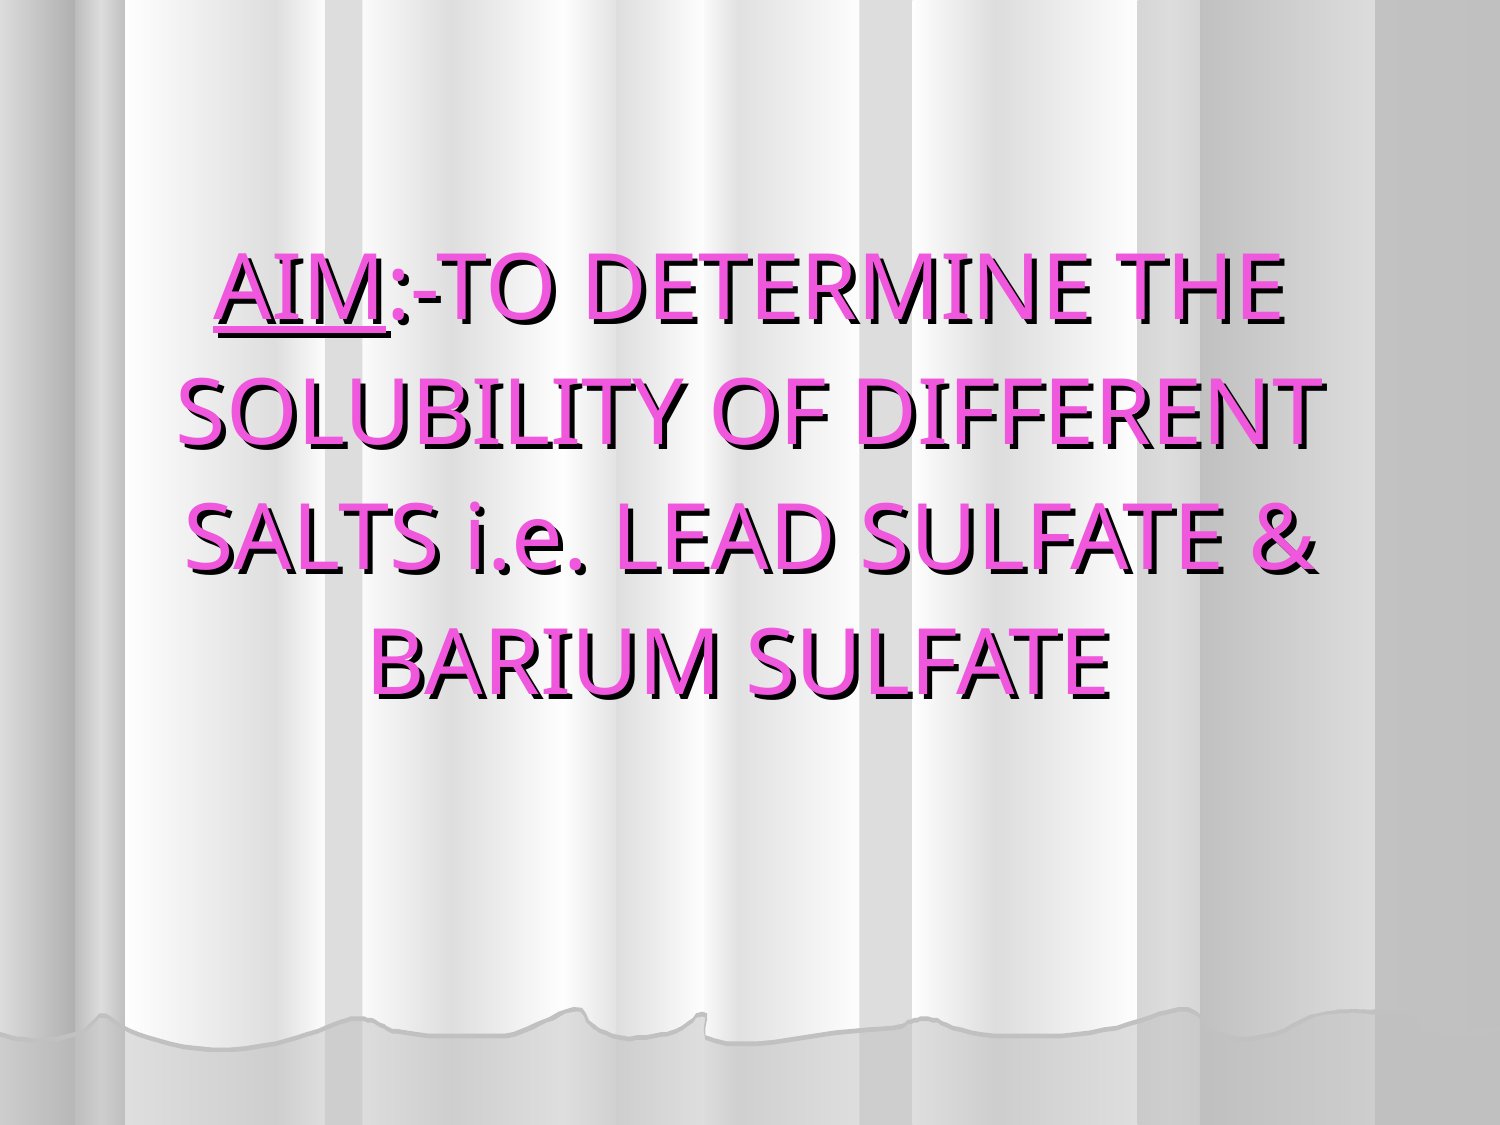

# AIM:-TO DETERMINE THE SOLUBILITY OF DIFFERENT SALTS i.e. LEAD SULFATE & BARIUM SULFATE